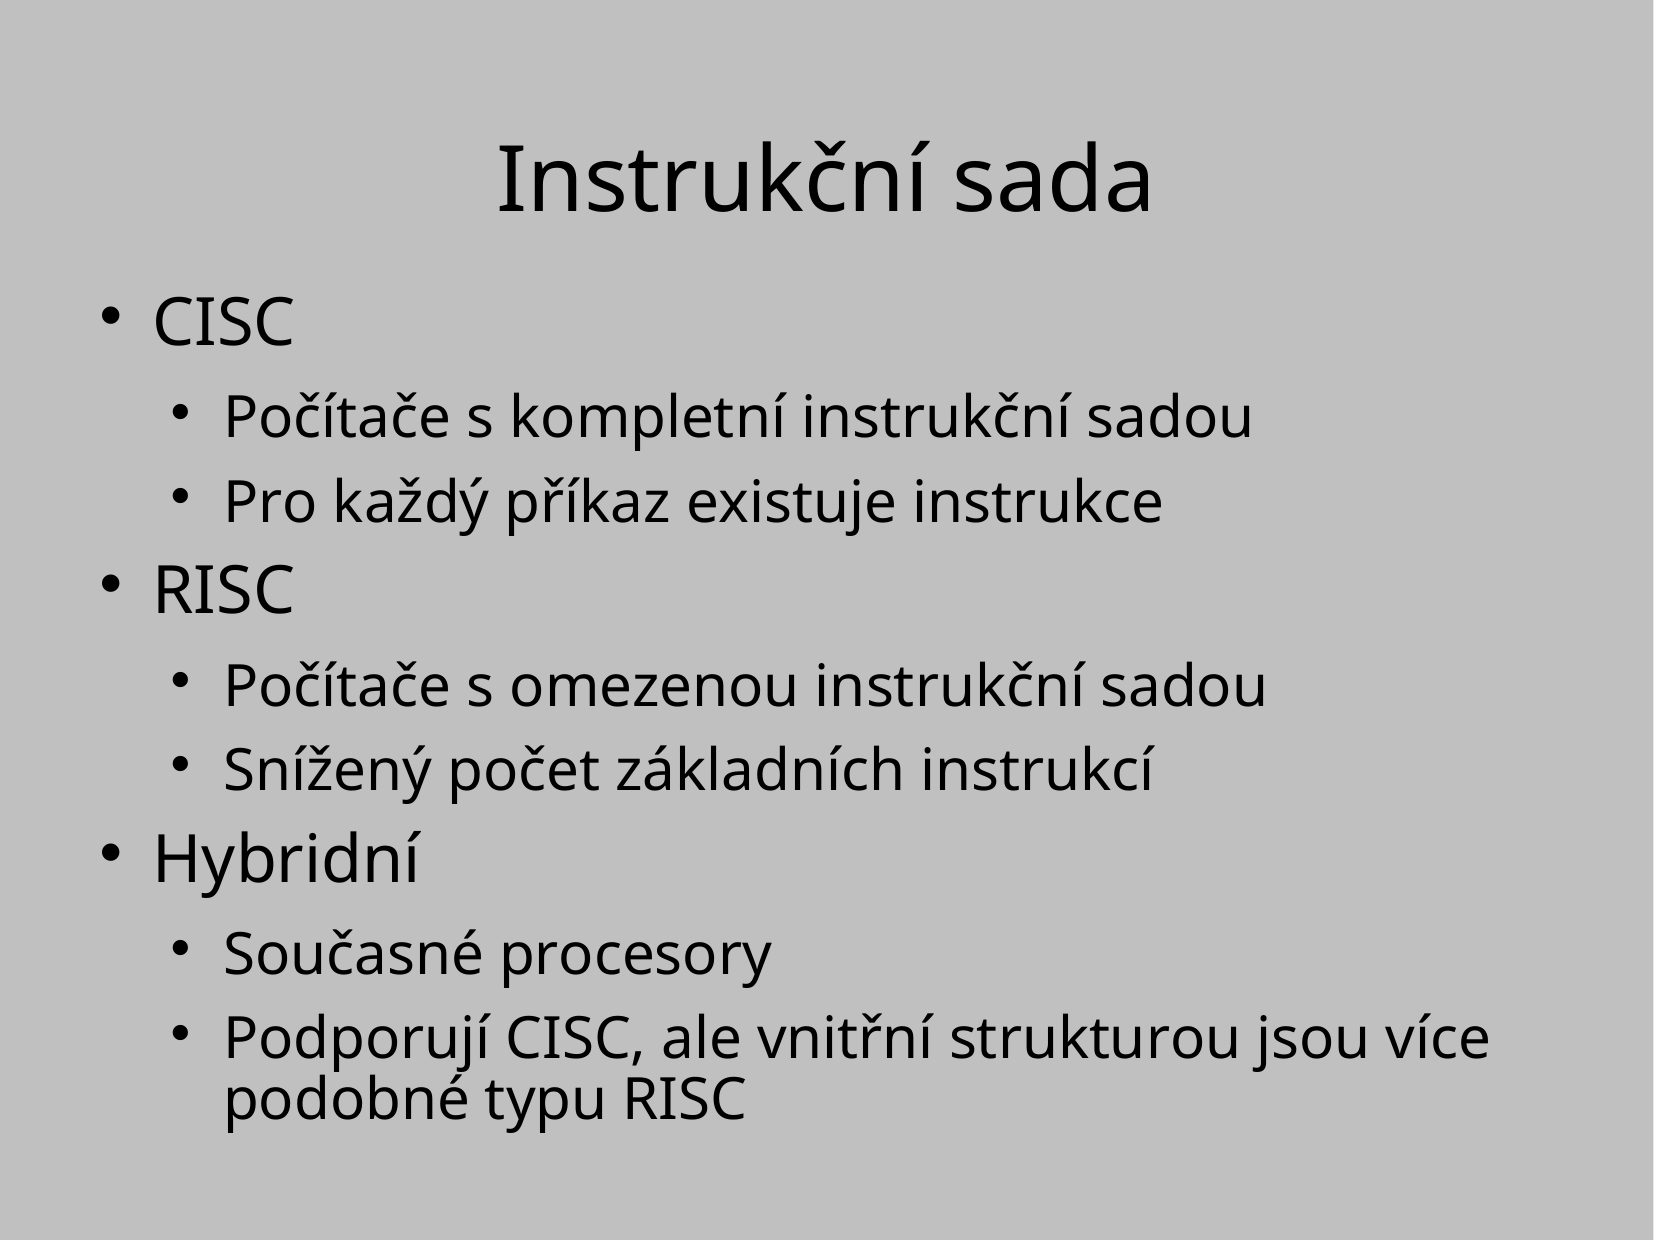

# Instrukční sada
CISC
Počítače s kompletní instrukční sadou
Pro každý příkaz existuje instrukce
RISC
Počítače s omezenou instrukční sadou
Snížený počet základních instrukcí
Hybridní
Současné procesory
Podporují CISC, ale vnitřní strukturou jsou více podobné typu RISC